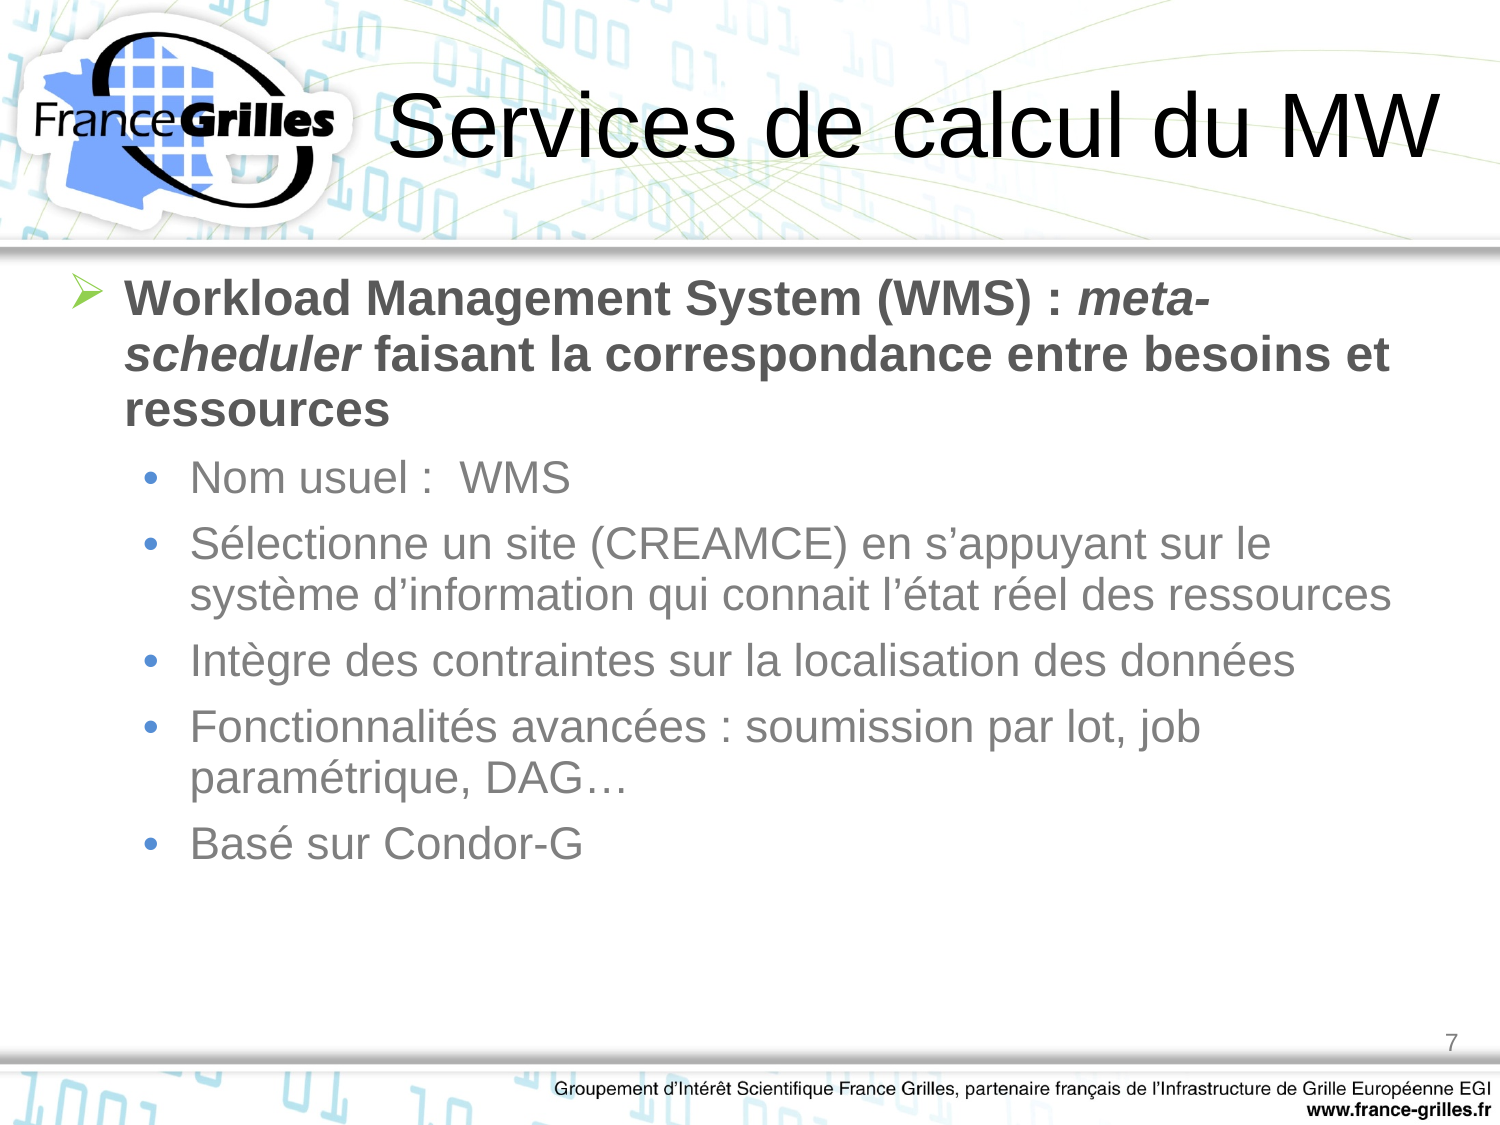

# Services de calcul du MW
Workload Management System (WMS) : meta-scheduler faisant la correspondance entre besoins et ressources
Nom usuel : WMS
Sélectionne un site (CREAMCE) en s’appuyant sur le système d’information qui connait l’état réel des ressources
Intègre des contraintes sur la localisation des données
Fonctionnalités avancées : soumission par lot, job paramétrique, DAG…
Basé sur Condor-G
7